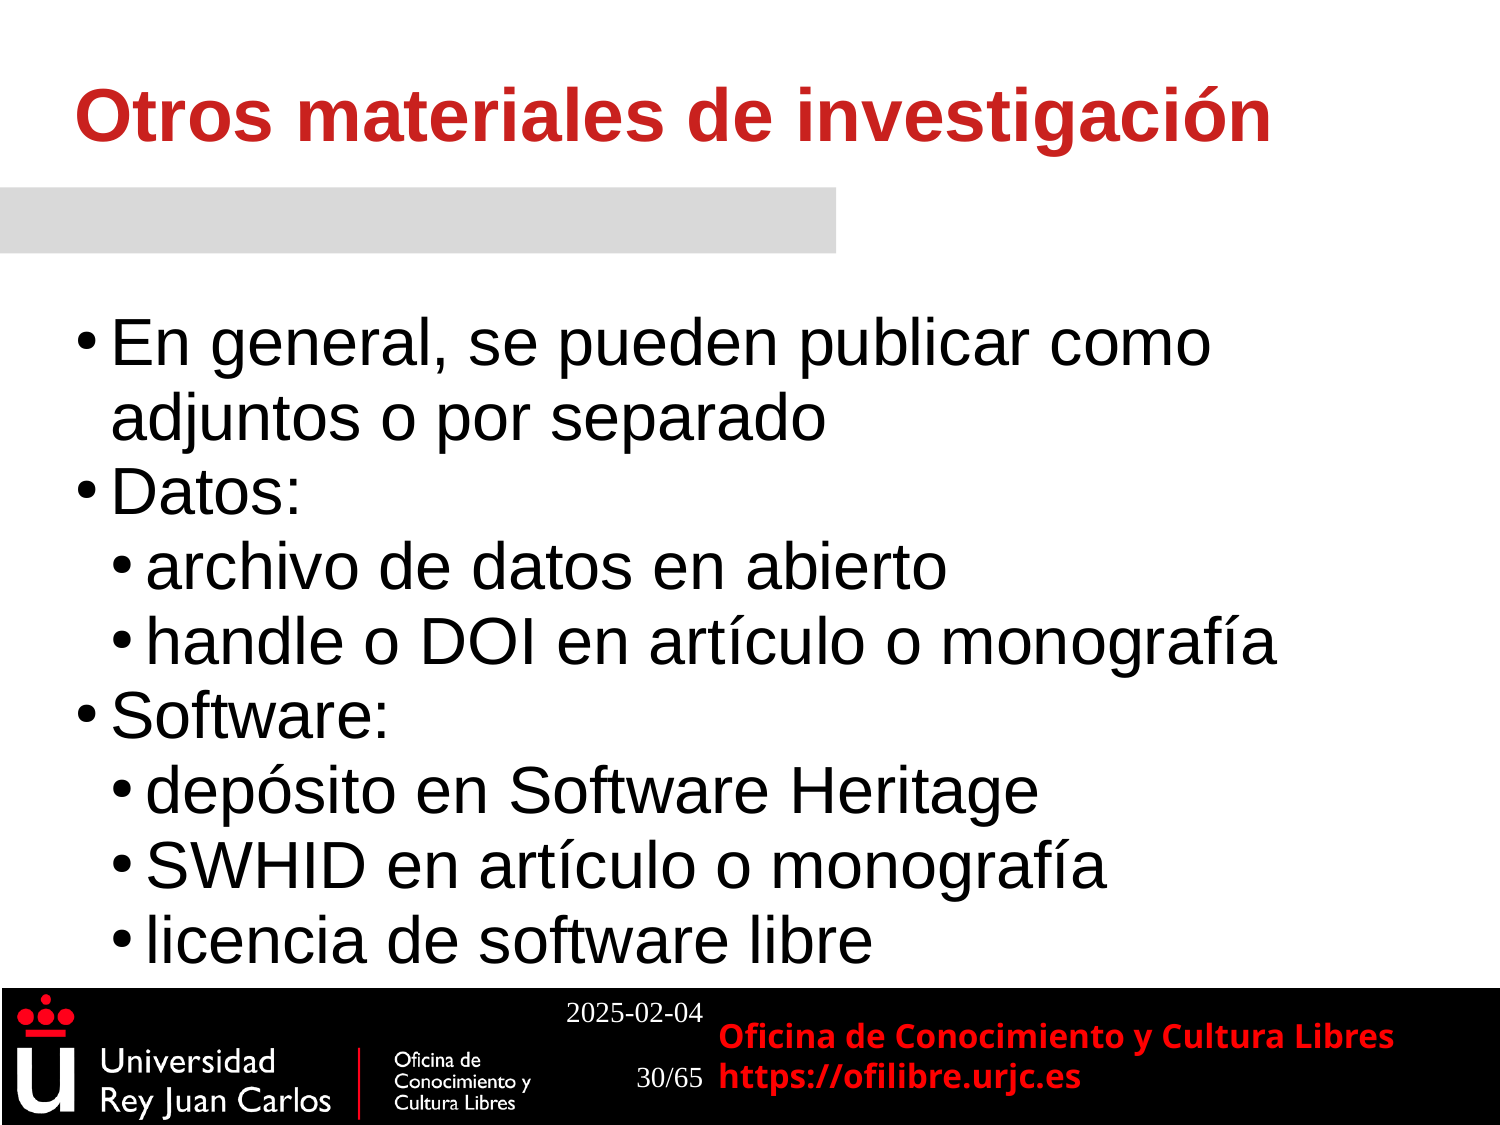

#
Otros materiales de investigación
En general, se pueden publicar como adjuntos o por separado
Datos:
archivo de datos en abierto
handle o DOI en artículo o monografía
Software:
depósito en Software Heritage
SWHID en artículo o monografía
licencia de software libre